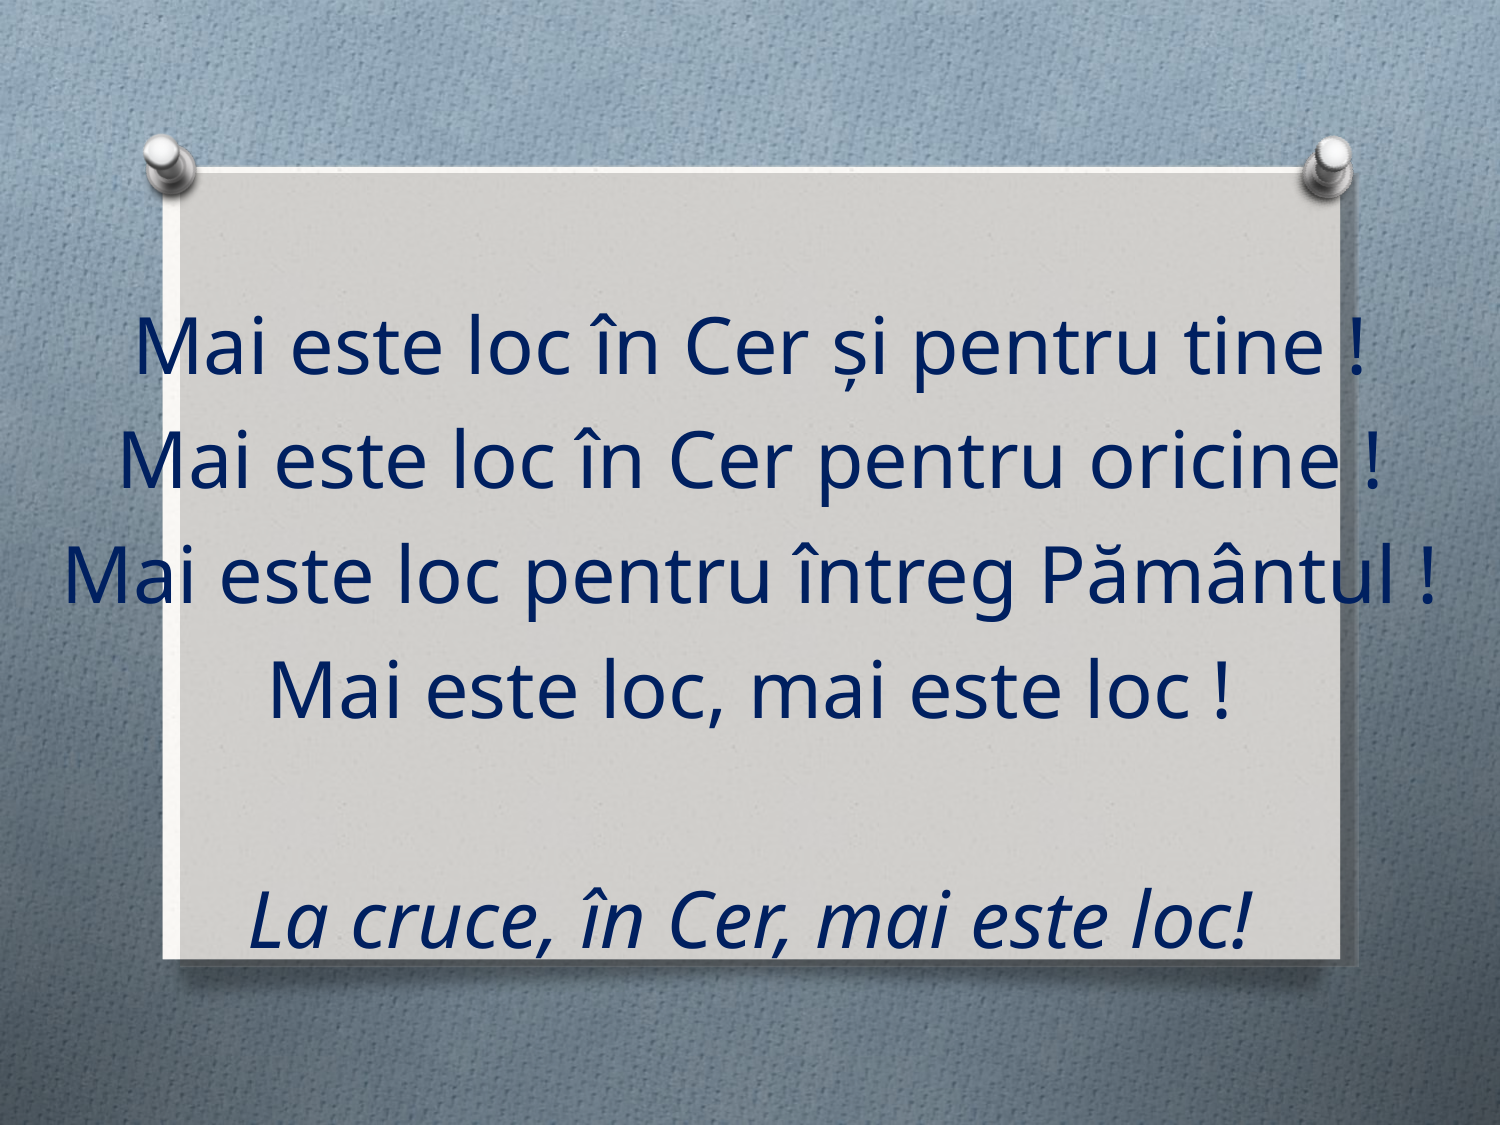

Mai este loc în Cer şi pentru tine !
Mai este loc în Cer pentru oricine !
Mai este loc pentru întreg Pământul !
Mai este loc, mai este loc !
La cruce, în Cer, mai este loc!